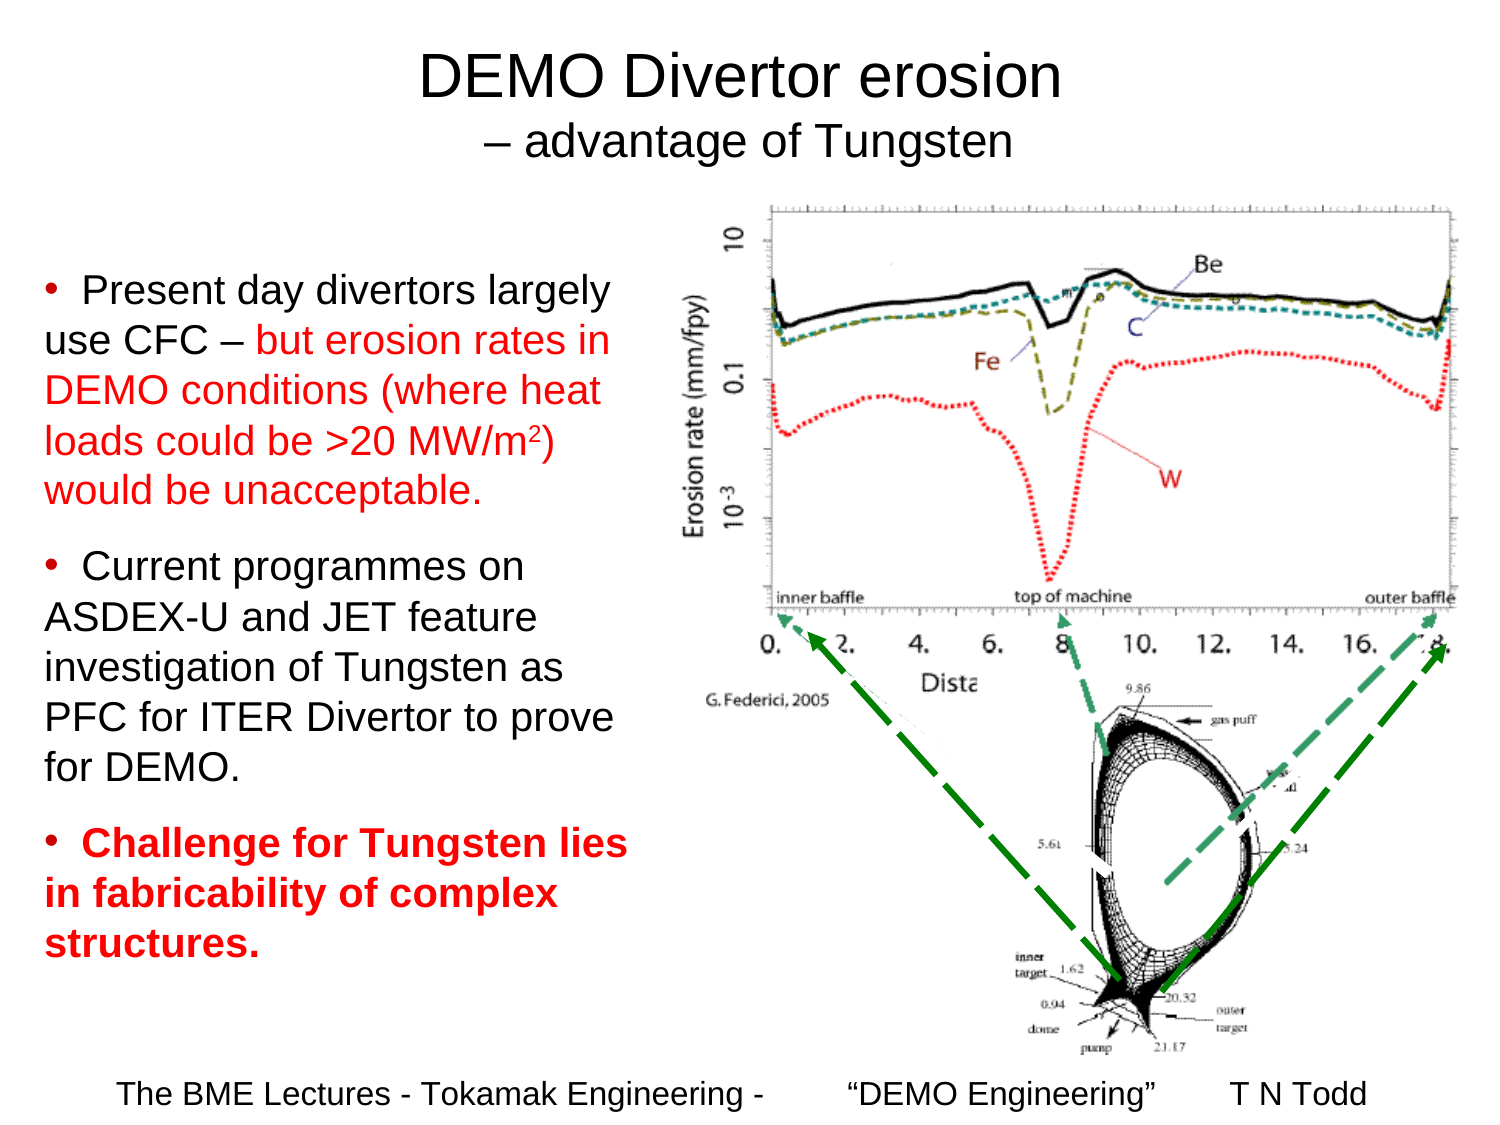

DEMO Divertor erosion
– advantage of Tungsten
 Present day divertors largely use CFC – but erosion rates in DEMO conditions (where heat loads could be >20 MW/m2) would be unacceptable.
 Current programmes on ASDEX-U and JET feature investigation of Tungsten as PFC for ITER Divertor to prove for DEMO.
 Challenge for Tungsten lies in fabricability of complex structures.